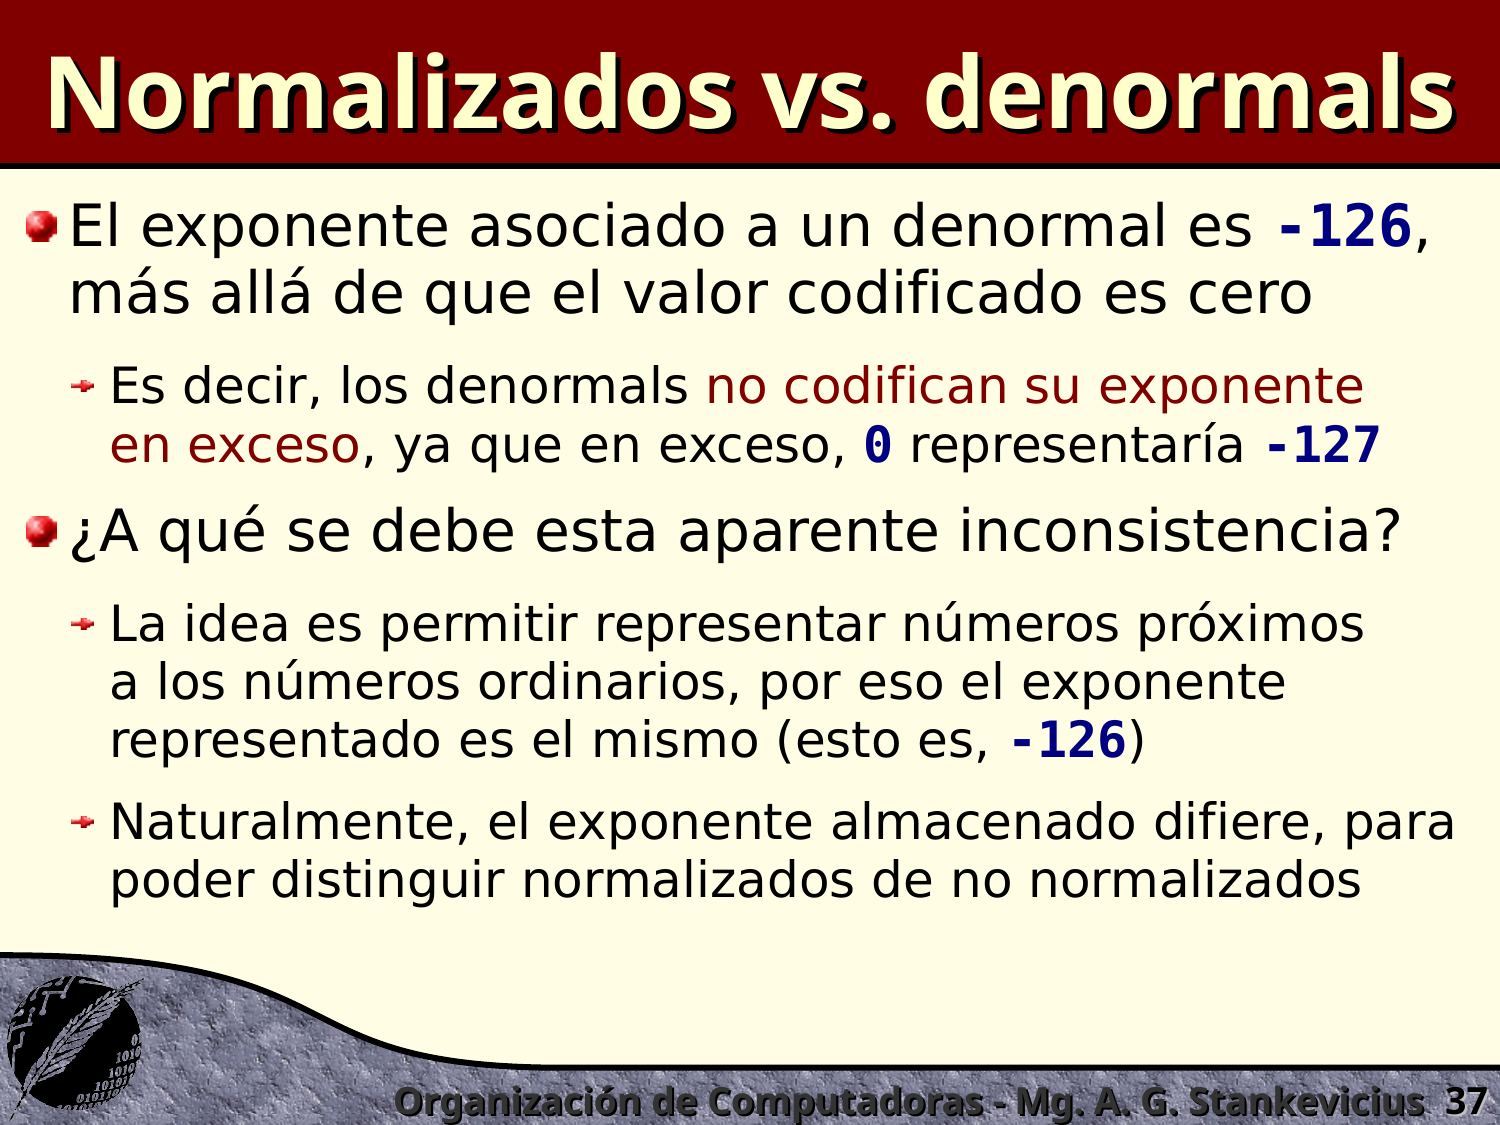

# Normalizados vs. denormals
El exponente asociado a un denormal es -126, más allá de que el valor codificado es cero
Es decir, los denormals no codifican su exponente
en exceso, ya que en exceso, 0 representaría -127
¿A qué se debe esta aparente inconsistencia?
La idea es permitir representar números próximos
a los números ordinarios, por eso el exponente representado es el mismo (esto es, -126)
Naturalmente, el exponente almacenado difiere, para poder distinguir normalizados de no normalizados
37